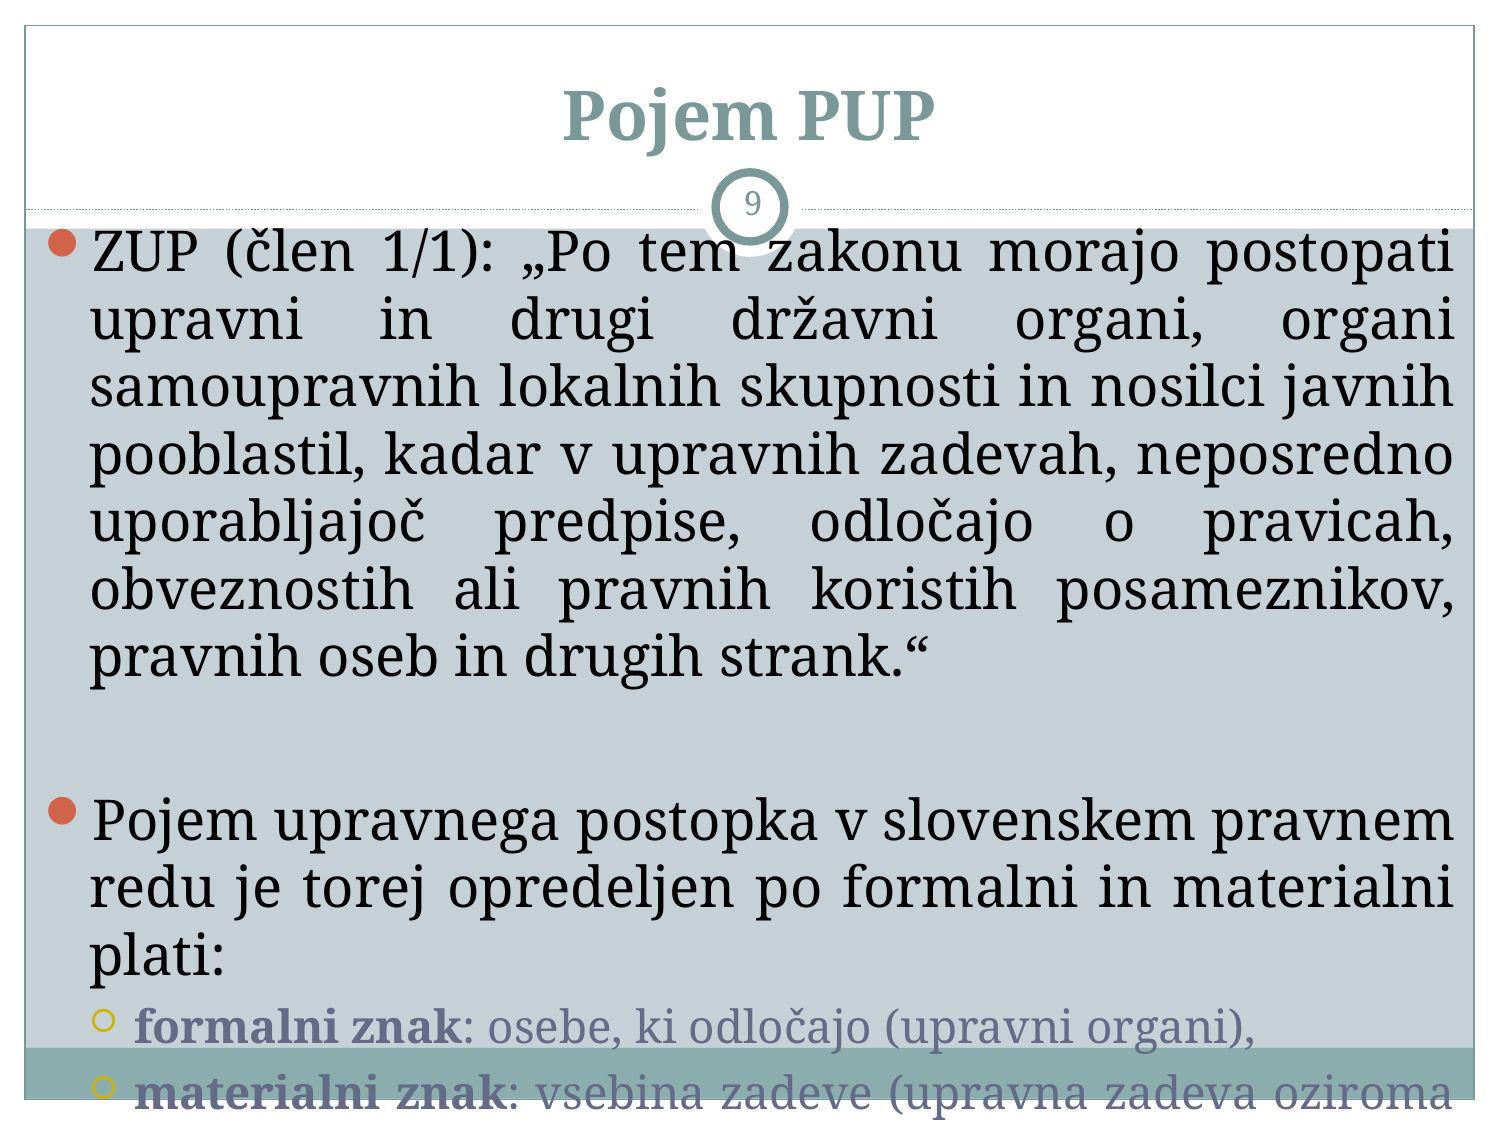

# Pojem PUP
ZUP (člen 1/1): „Po tem zakonu morajo postopati upravni in drugi državni organi, organi samoupravnih lokalnih skupnosti in nosilci javnih pooblastil, kadar v upravnih zadevah, neposredno uporabljajoč predpise, odločajo o pravicah, obveznostih ali pravnih koristih posameznikov, pravnih oseb in drugih strank.“
Pojem upravnega postopka v slovenskem pravnem redu je torej opredeljen po formalni in materialni plati:
formalni znak: osebe, ki odločajo (upravni organi),
materialni znak: vsebina zadeve (upravna zadeva oziroma upravna stvar).